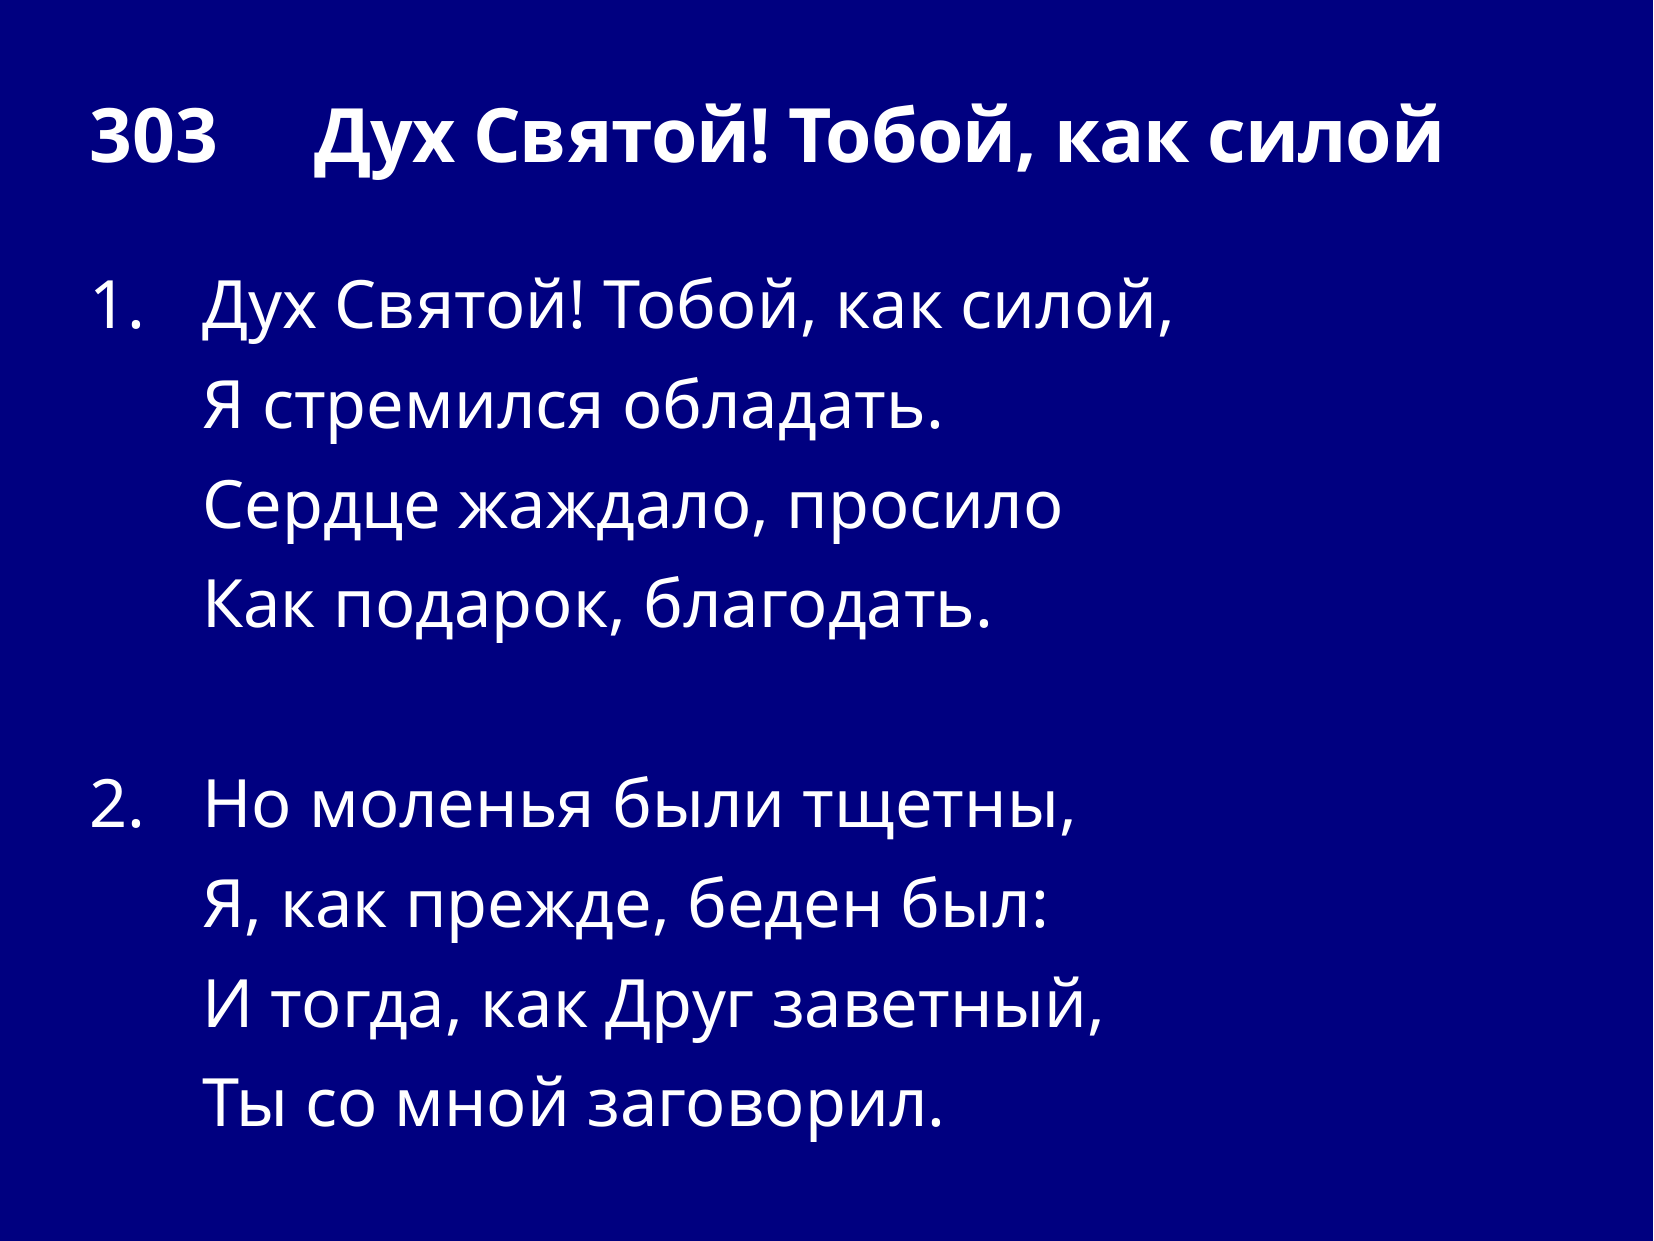

303	Дух Святой! Тобой, как силой
1.	Дух Святой! Тобой, как силой,
	Я стремился обладать.
	Сердце жаждало, просило
	Как подарок, благодать.
2.	Но моленья были тщетны,
	Я, как прежде, беден был:
	И тогда, как Друг заветный,
	Ты со мной заговорил.